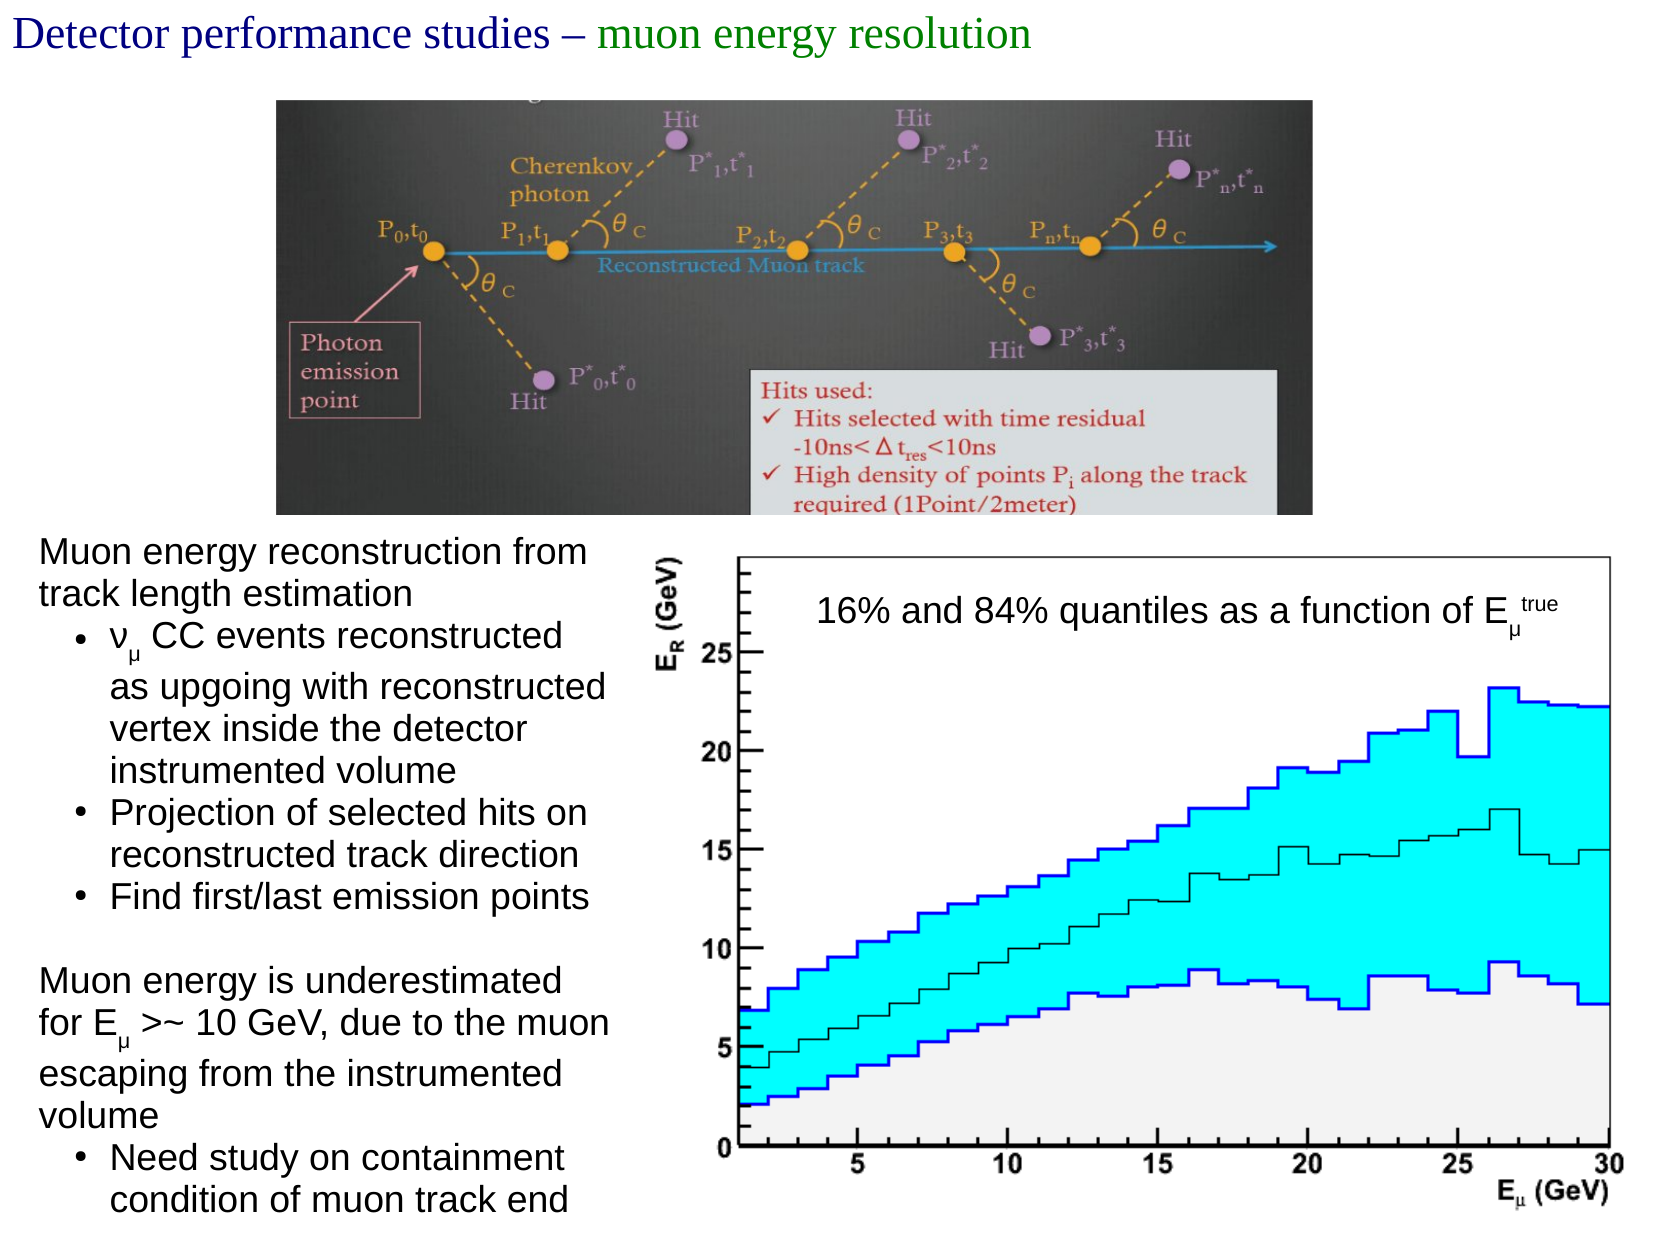

Detector performance studies – muon energy resolution
Muon energy reconstruction from track length estimation
νμ CC events reconstructed as upgoing with reconstructed vertex inside the detector instrumented volume
Projection of selected hits on reconstructed track direction
Find first/last emission points
Muon energy is underestimated for Eμ >~ 10 GeV, due to the muon escaping from the instrumented volume
Need study on containment condition of muon track end
16% and 84% quantiles as a function of Eμtrue